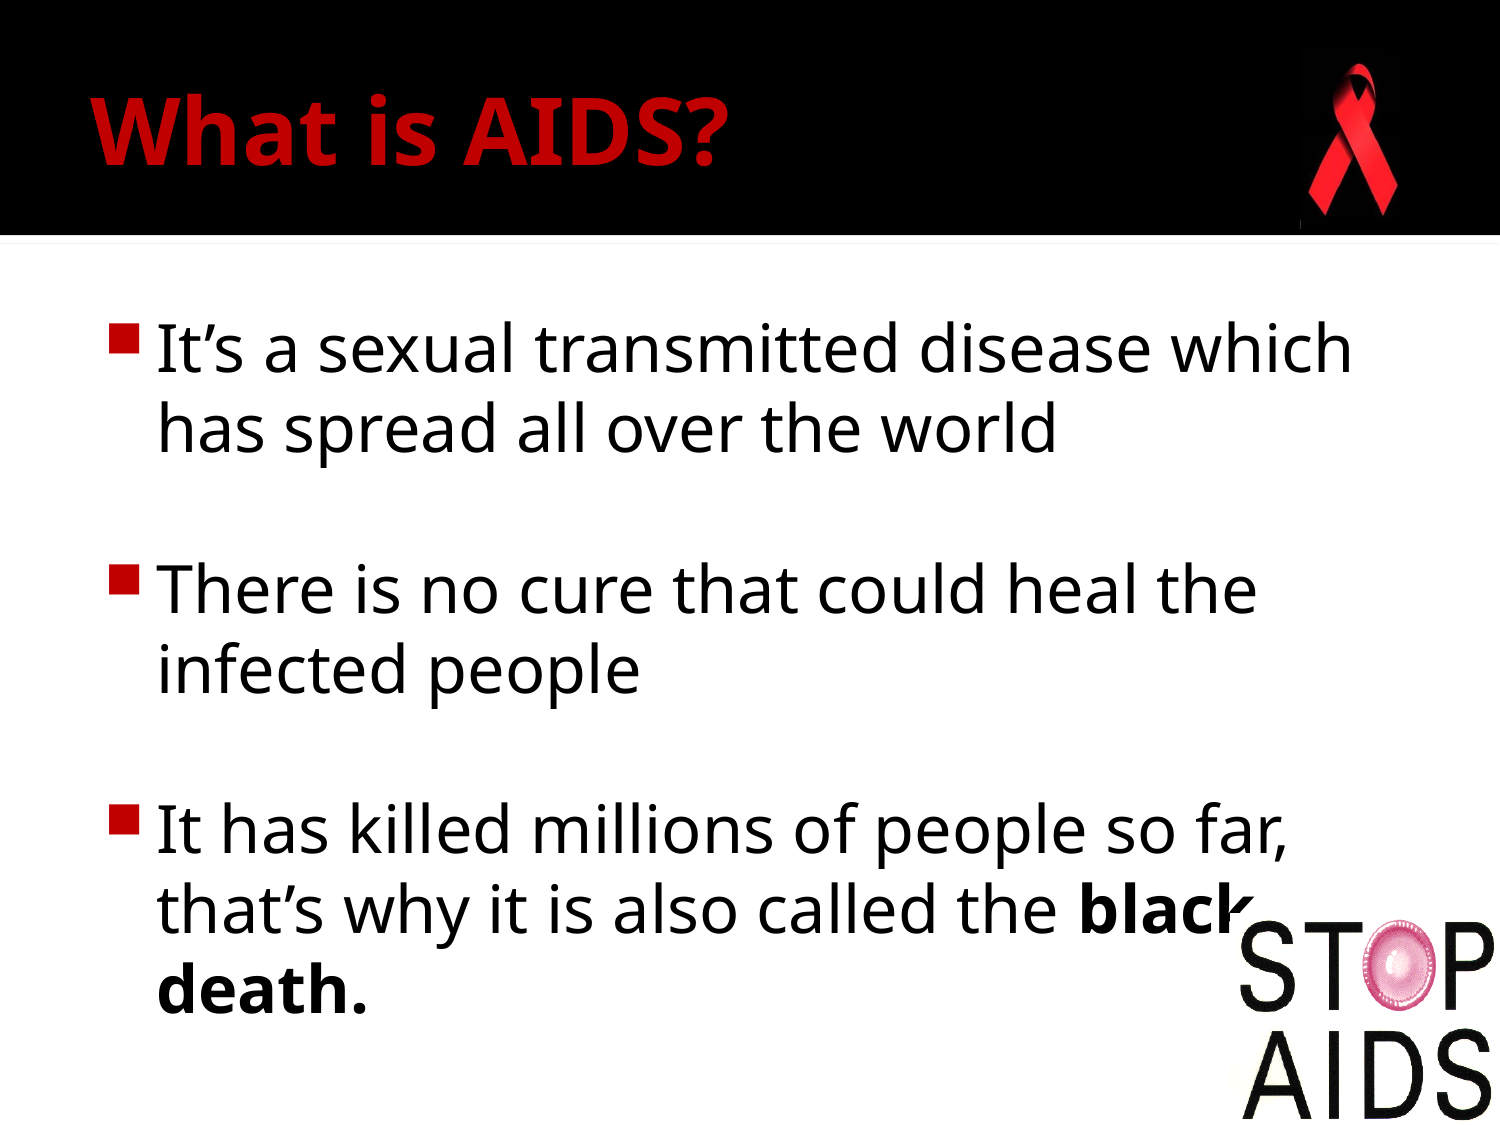

# What is AIDS?
It’s a sexual transmitted disease which has spread all over the world
There is no cure that could heal the infected people
It has killed millions of people so far, that’s why it is also called the black death.